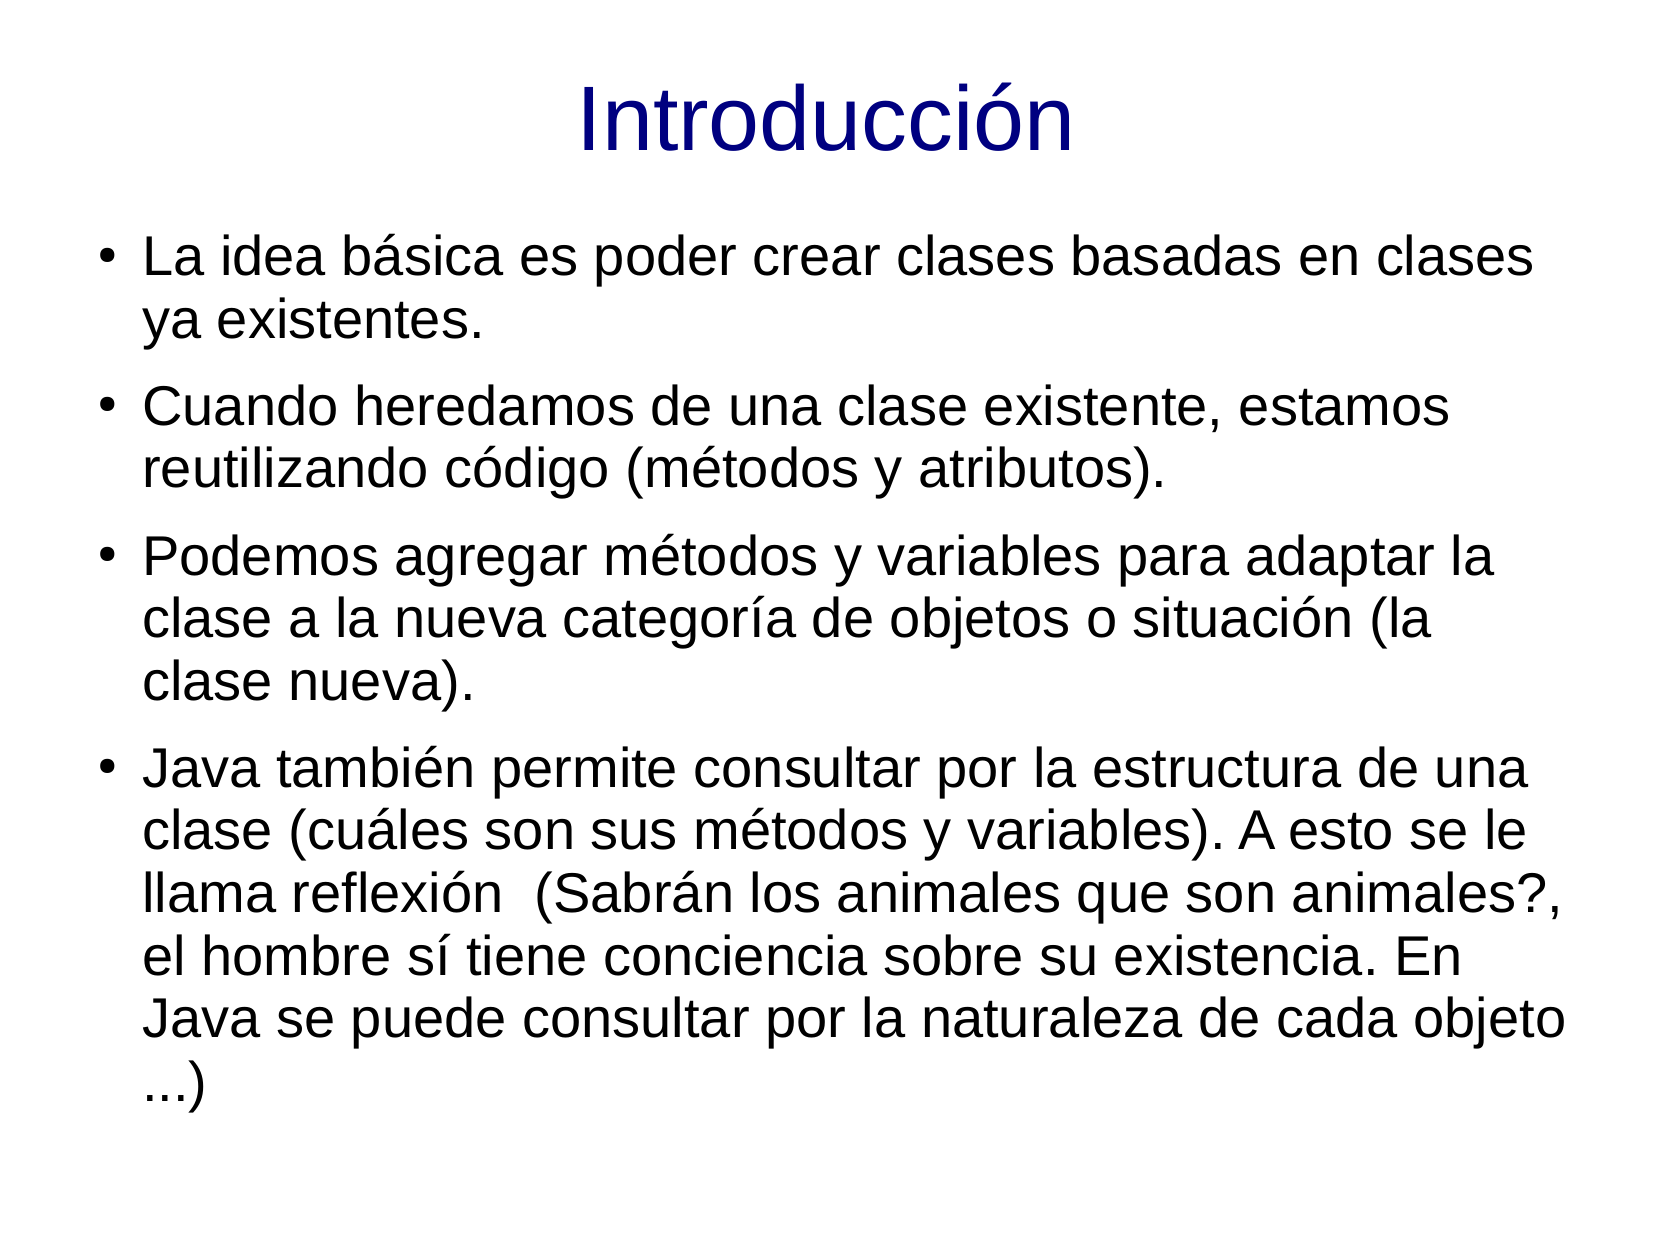

# Introducción
La idea básica es poder crear clases basadas en clases ya existentes.
Cuando heredamos de una clase existente, estamos reutilizando código (métodos y atributos).
Podemos agregar métodos y variables para adaptar la clase a la nueva categoría de objetos o situación (la clase nueva).
Java también permite consultar por la estructura de una clase (cuáles son sus métodos y variables). A esto se le llama reflexión (Sabrán los animales que son animales?, el hombre sí tiene conciencia sobre su existencia. En Java se puede consultar por la naturaleza de cada objeto ...)‏